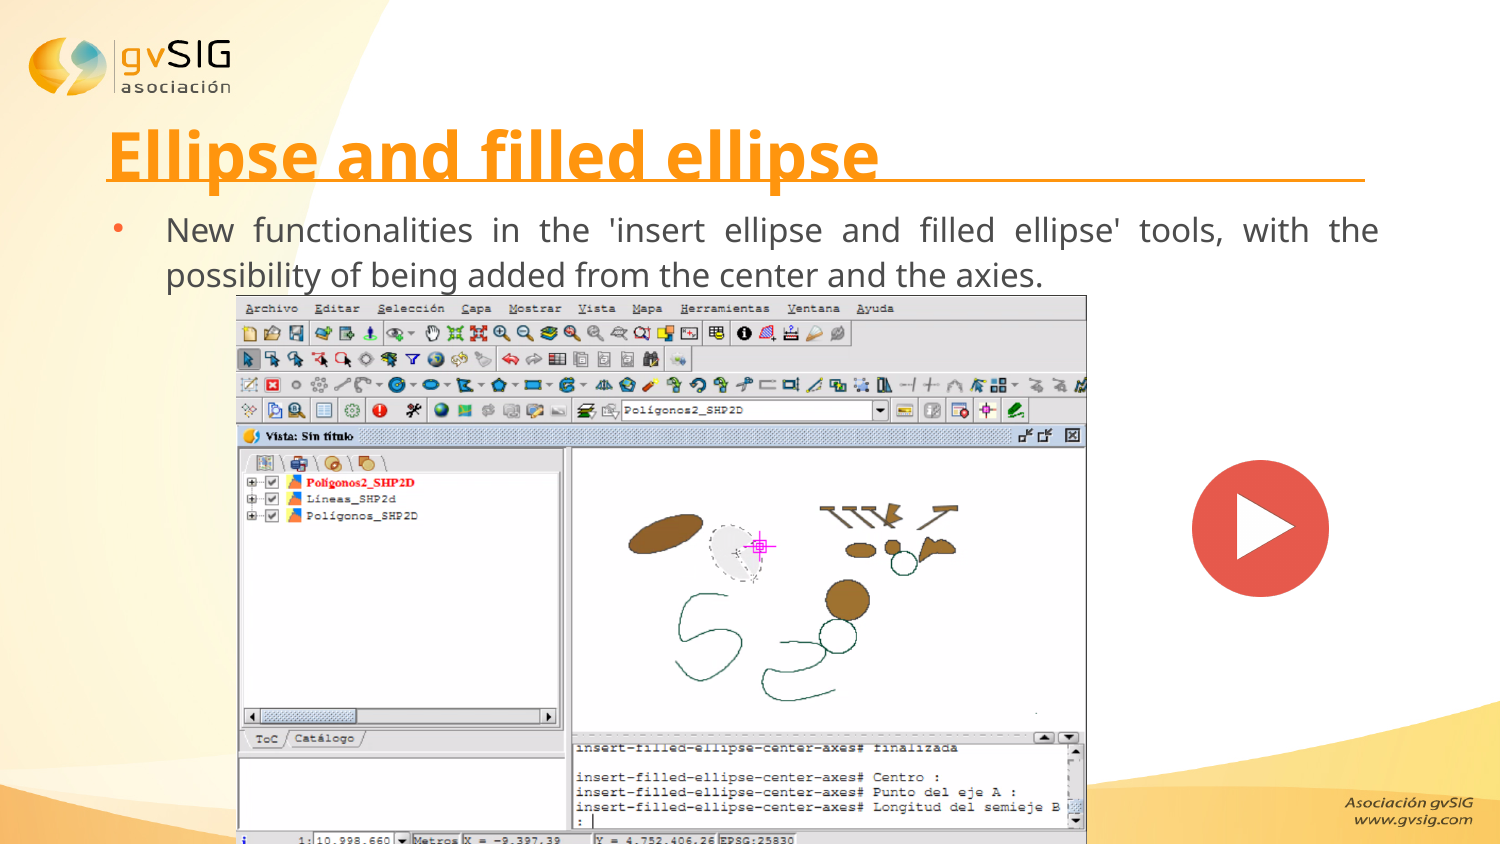

# Ellipse and filled ellipse
New functionalities in the 'insert ellipse and filled ellipse' tools, with the possibility of being added from the center and the axies.